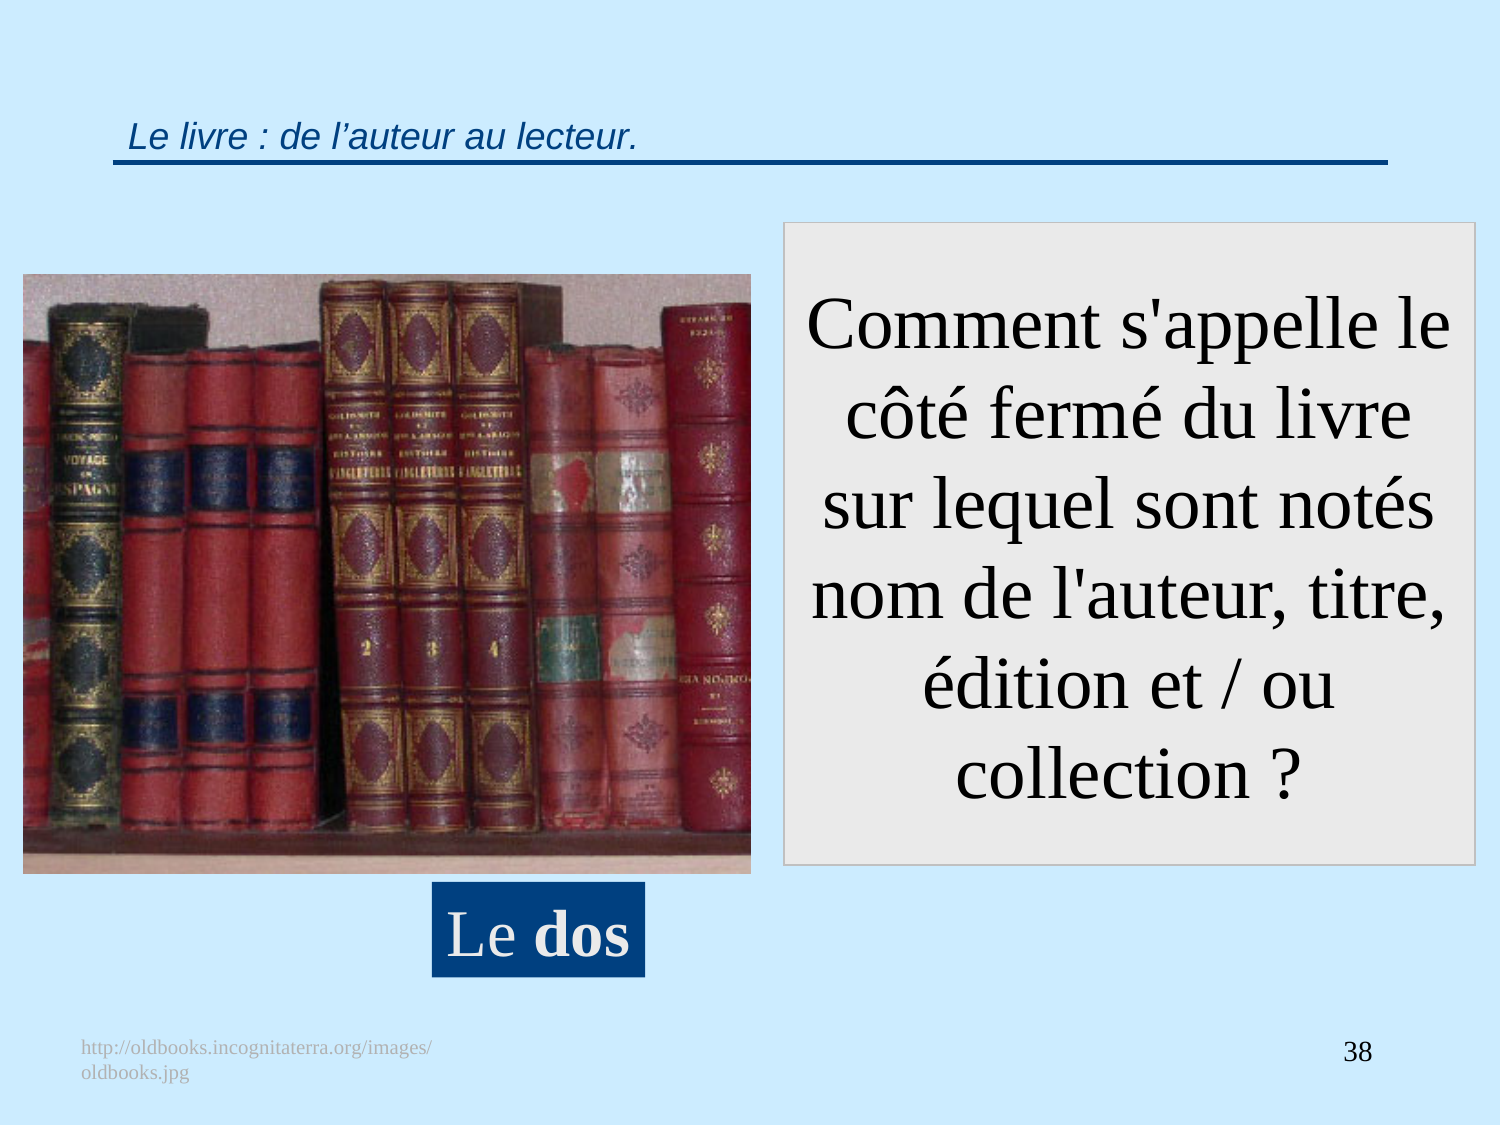

Le livre : de l’auteur au lecteur.
# Comment s'appelle le côté fermé du livre sur lequel sont notés nom de l'auteur, titre, édition et / ou collection ?
Le dos
38
http://oldbooks.incognitaterra.org/images/oldbooks.jpg